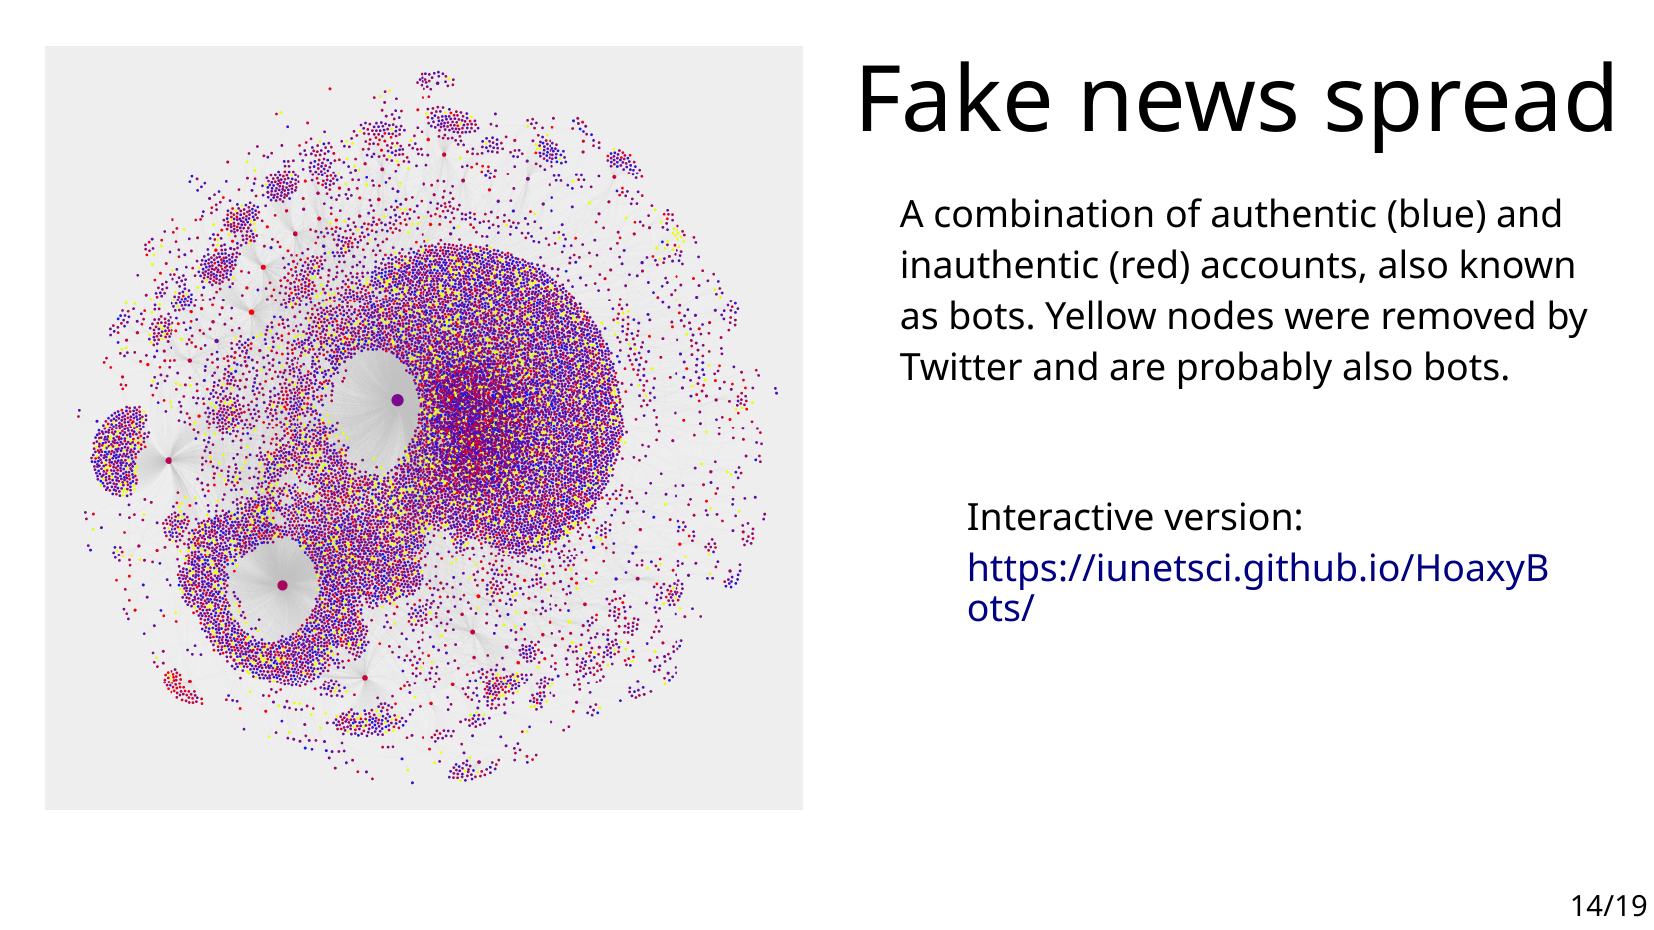

# Fake news spread
A combination of authentic (blue) and inauthentic (red) accounts, also known as bots. Yellow nodes were removed by Twitter and are probably also bots.
Interactive version:
https://iunetsci.github.io/HoaxyBots/
14